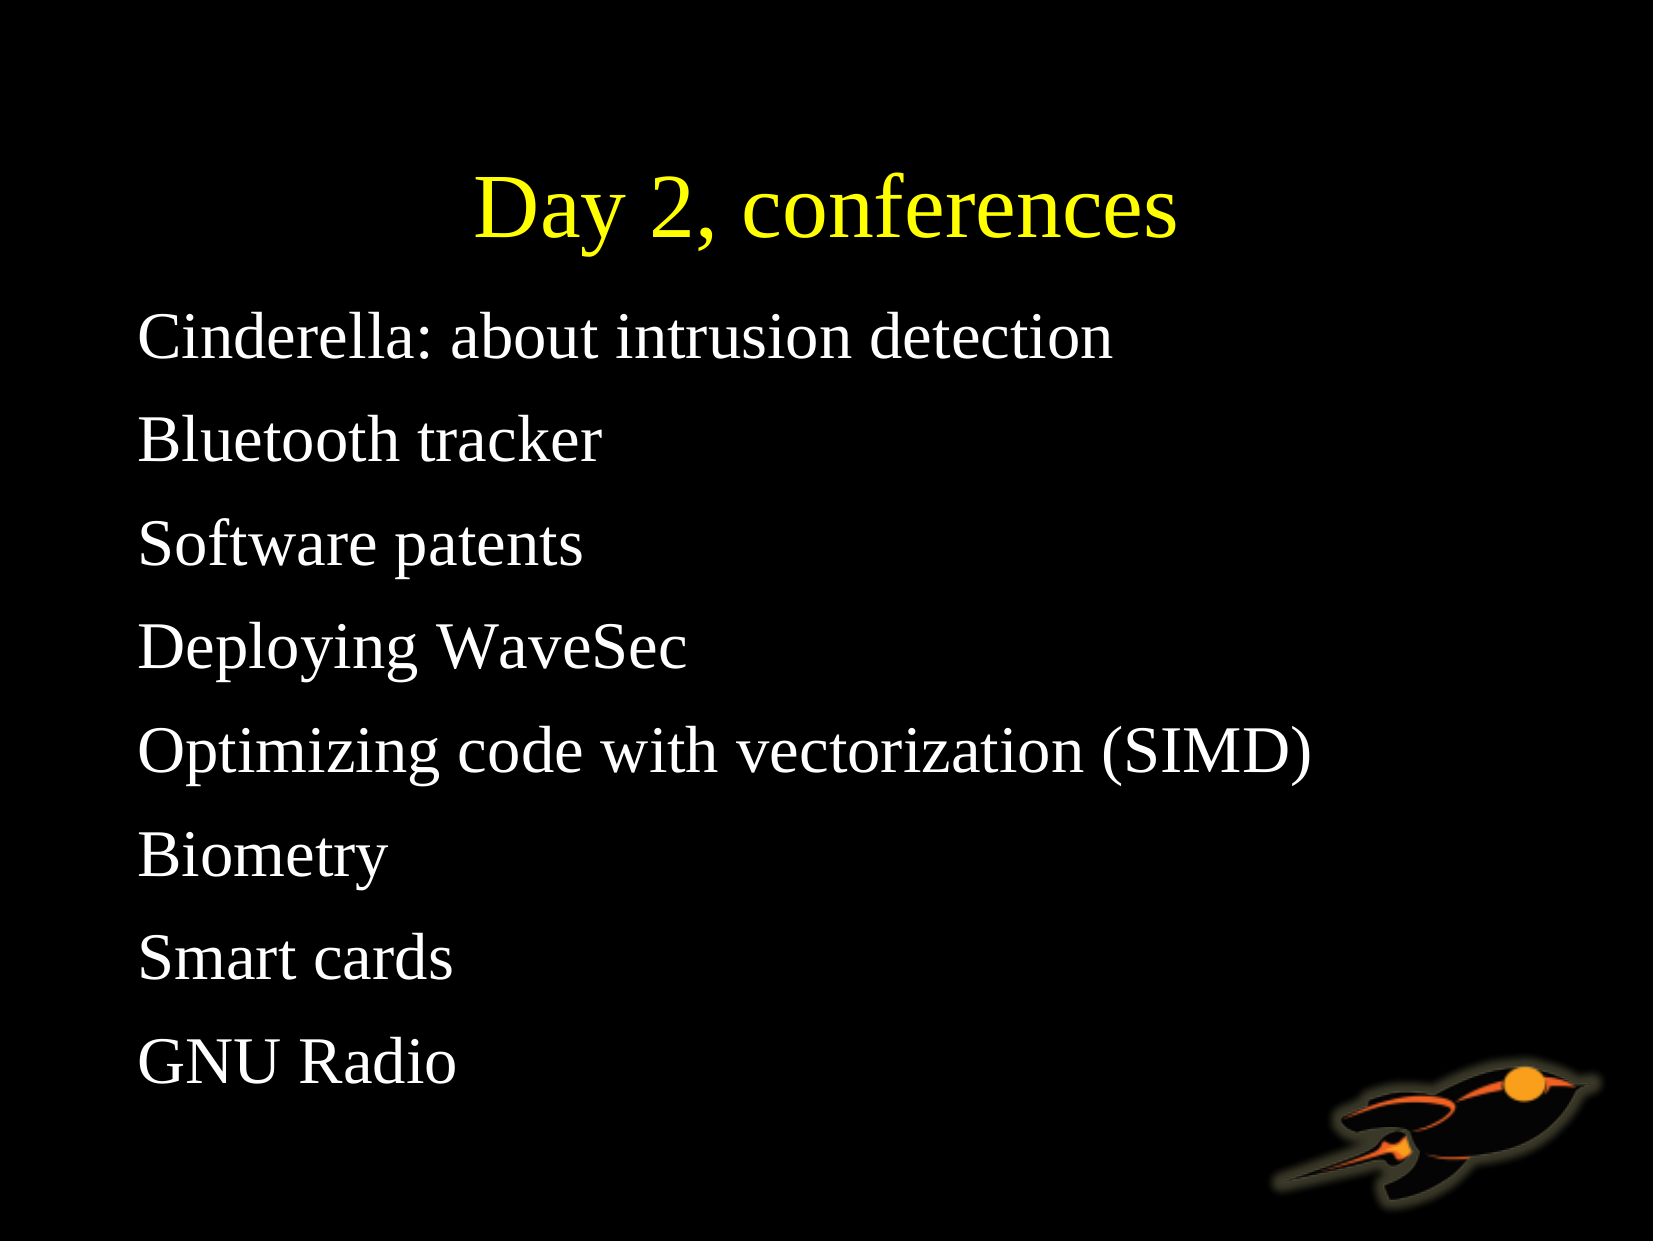

# Day 2, conferences
Cinderella: about intrusion detection
Bluetooth tracker
Software patents
Deploying WaveSec
Optimizing code with vectorization (SIMD)
Biometry
Smart cards
GNU Radio